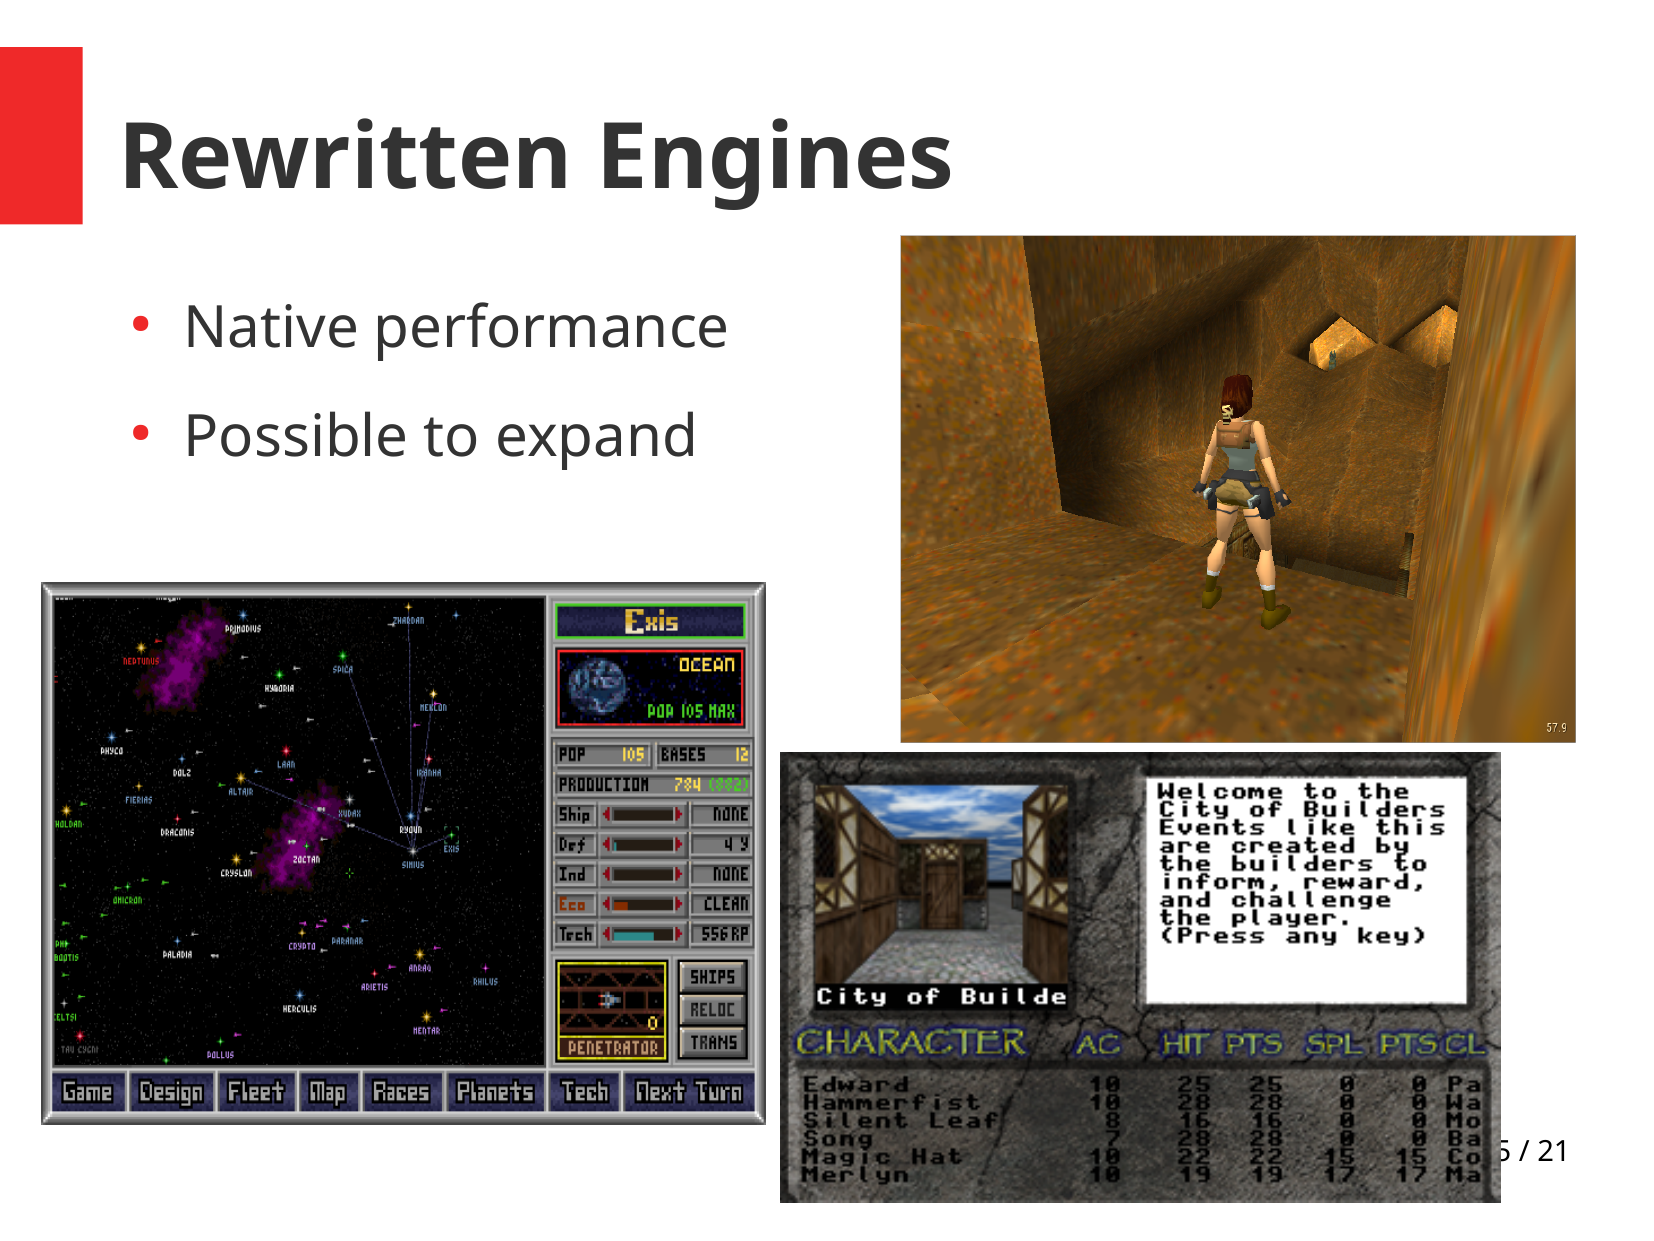

# Rewritten Engines
Native performance
Possible to expand
5